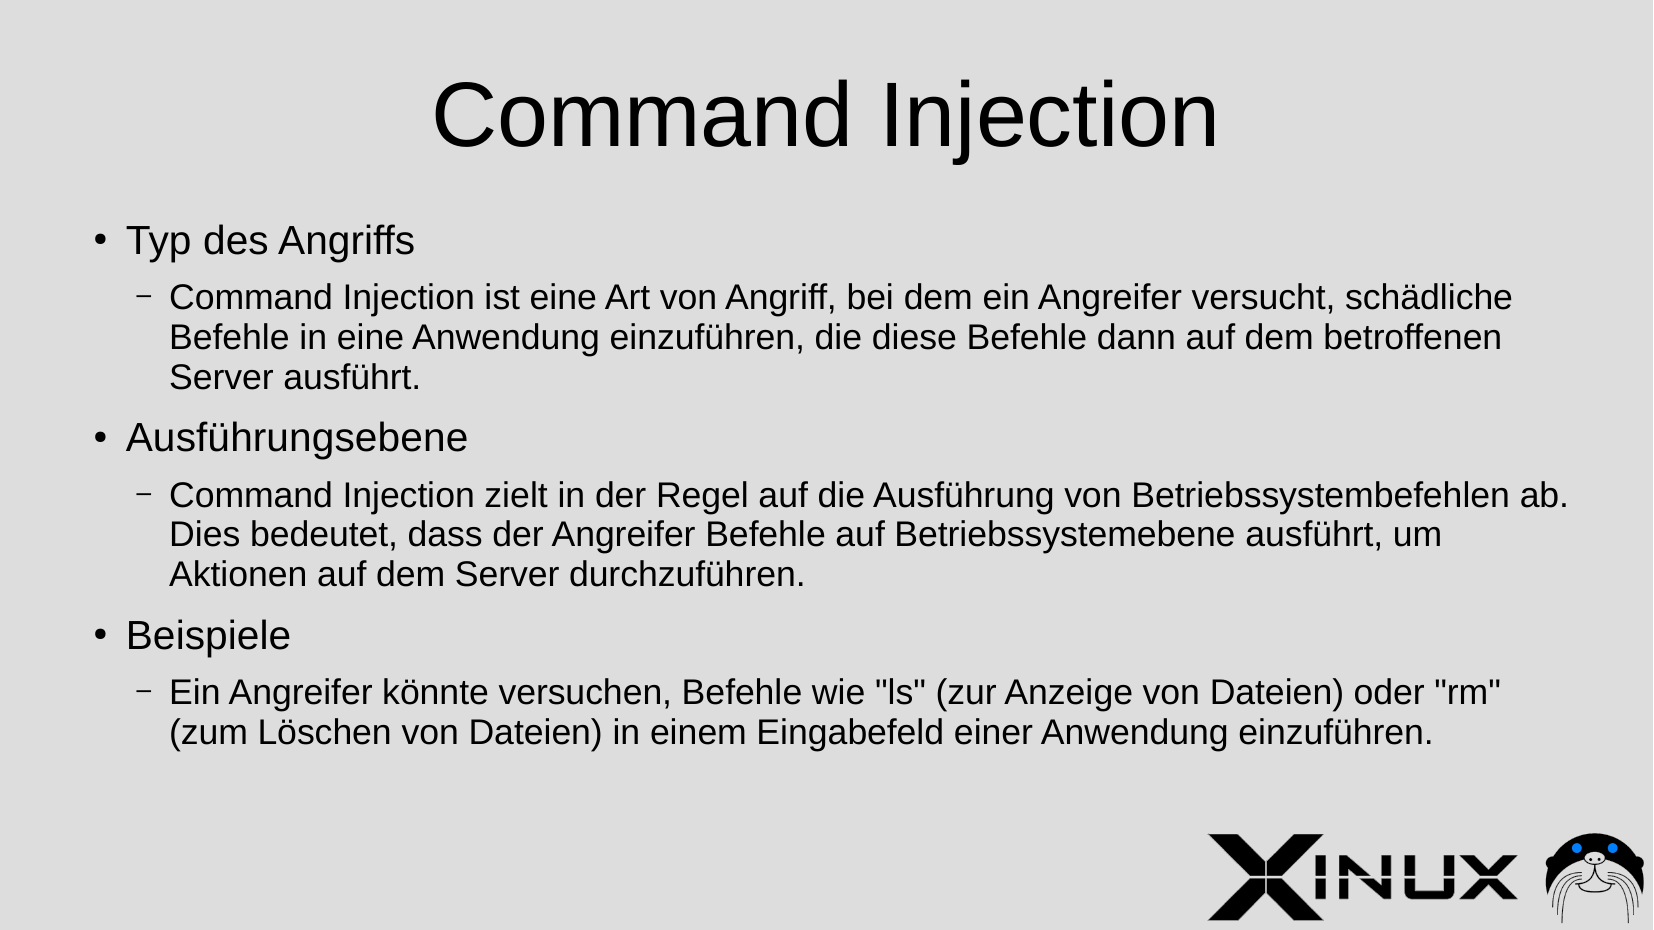

# Command Injection
Typ des Angriffs
Command Injection ist eine Art von Angriff, bei dem ein Angreifer versucht, schädliche Befehle in eine Anwendung einzuführen, die diese Befehle dann auf dem betroffenen Server ausführt.
Ausführungsebene
Command Injection zielt in der Regel auf die Ausführung von Betriebssystembefehlen ab. Dies bedeutet, dass der Angreifer Befehle auf Betriebssystemebene ausführt, um Aktionen auf dem Server durchzuführen.
Beispiele
Ein Angreifer könnte versuchen, Befehle wie "ls" (zur Anzeige von Dateien) oder "rm" (zum Löschen von Dateien) in einem Eingabefeld einer Anwendung einzuführen.